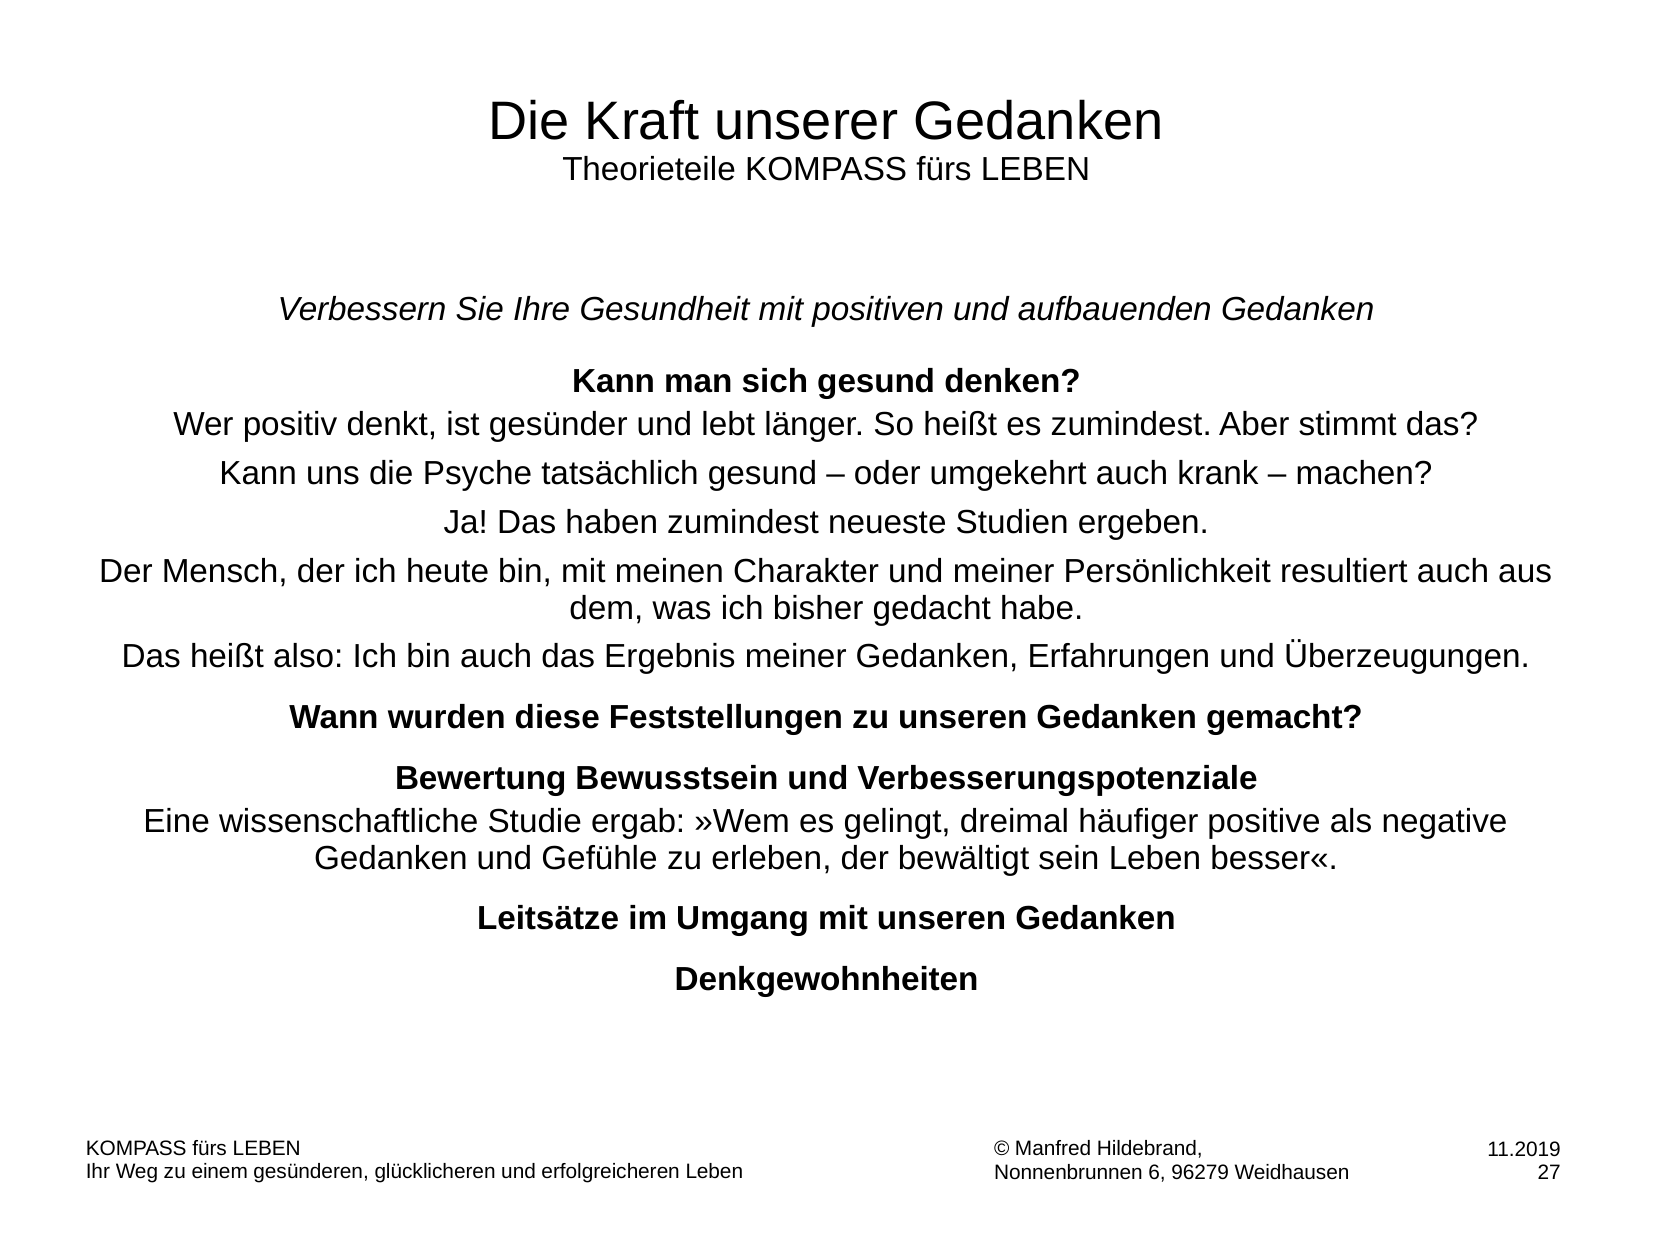

# Die Kraft unserer Gedanken Theorieteile KOMPASS fürs LEBEN
Verbessern Sie Ihre Gesundheit mit positiven und aufbauenden Gedanken
Kann man sich gesund denken?
Wer positiv denkt, ist gesünder und lebt länger. So heißt es zumindest. Aber stimmt das?
Kann uns die Psyche tatsächlich gesund – oder umgekehrt auch krank – machen?
Ja! Das haben zumindest neueste Studien ergeben.
Der Mensch, der ich heute bin, mit meinen Charakter und meiner Persönlichkeit resultiert auch aus dem, was ich bisher gedacht habe.
Das heißt also: Ich bin auch das Ergebnis meiner Gedanken, Erfahrungen und Überzeugungen.
Wann wurden diese Feststellungen zu unseren Gedanken gemacht?
Bewertung Bewusstsein und Verbesserungspotenziale
Eine wissenschaftliche Studie ergab: »Wem es gelingt, dreimal häufiger positive als negative Gedanken und Gefühle zu erleben, der bewältigt sein Leben besser«.
Leitsätze im Umgang mit unseren Gedanken
Denkgewohnheiten
KOMPASS fürs LEBEN
Ihr Weg zu einem gesünderen, glücklicheren und erfolgreicheren Leben
© Manfred Hildebrand,
Nonnenbrunnen 6, 96279 Weidhausen
11.2019
27